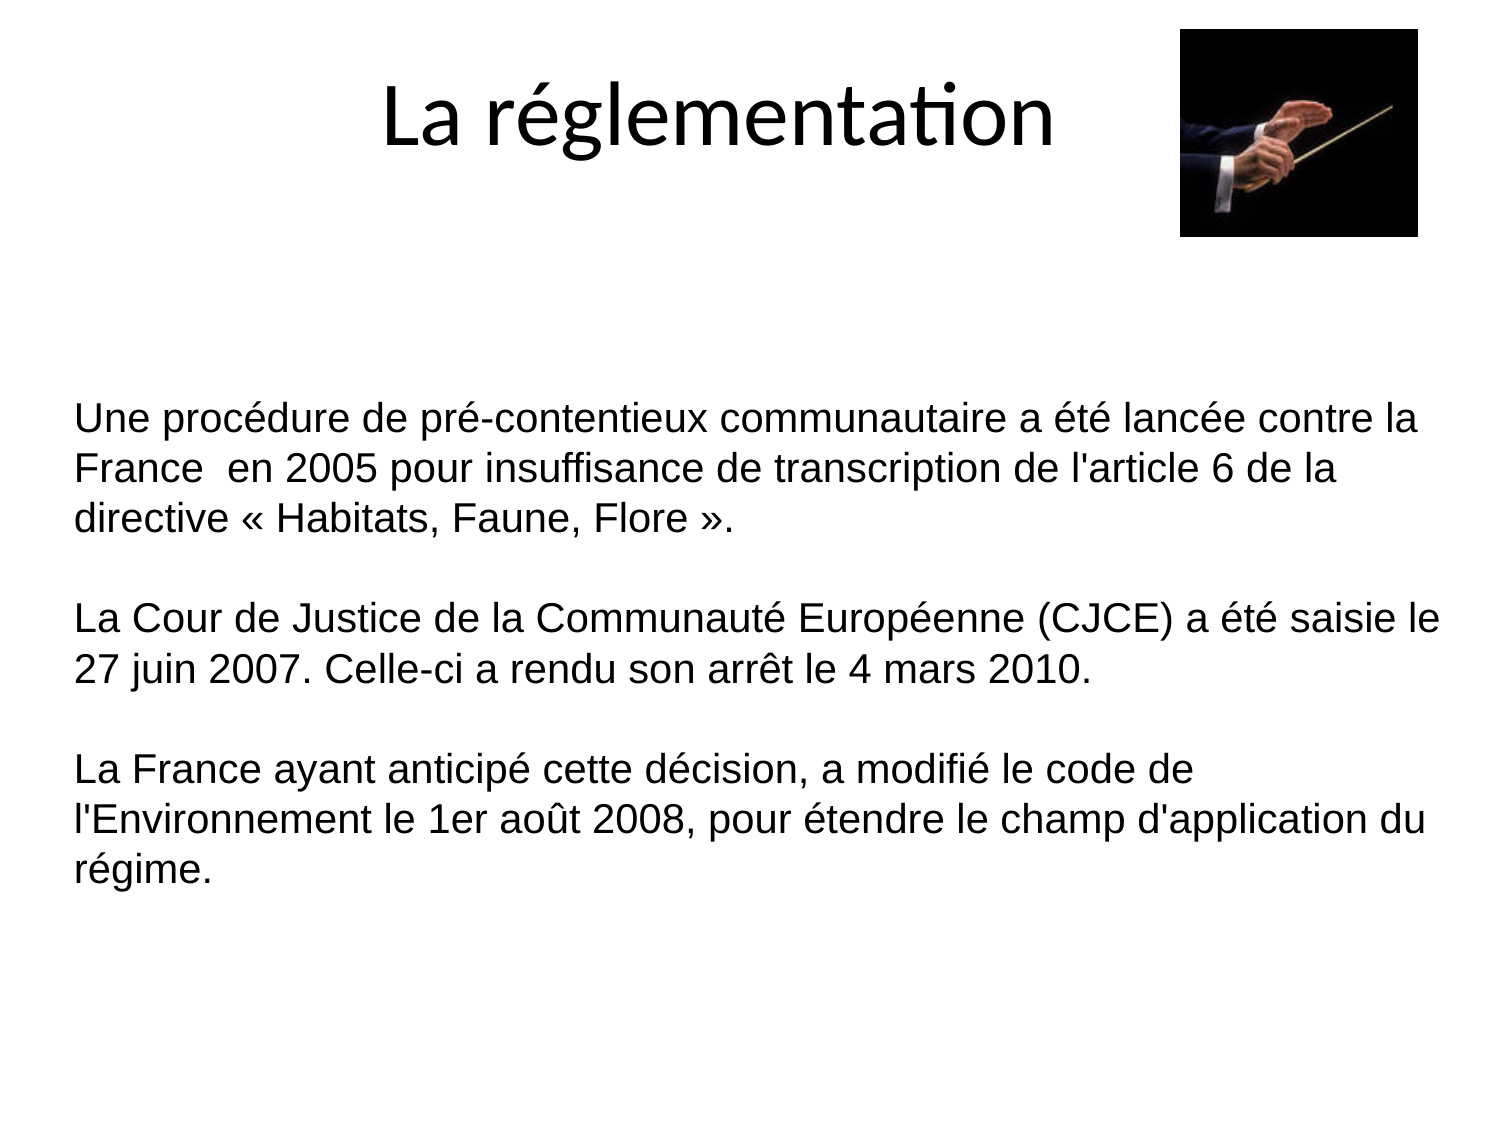

La réglementation
Une procédure de pré-contentieux communautaire a été lancée contre la France en 2005 pour insuffisance de transcription de l'article 6 de la directive « Habitats, Faune, Flore ».
La Cour de Justice de la Communauté Européenne (CJCE) a été saisie le 27 juin 2007. Celle-ci a rendu son arrêt le 4 mars 2010.
La France ayant anticipé cette décision, a modifié le code de l'Environnement le 1er août 2008, pour étendre le champ d'application du régime.